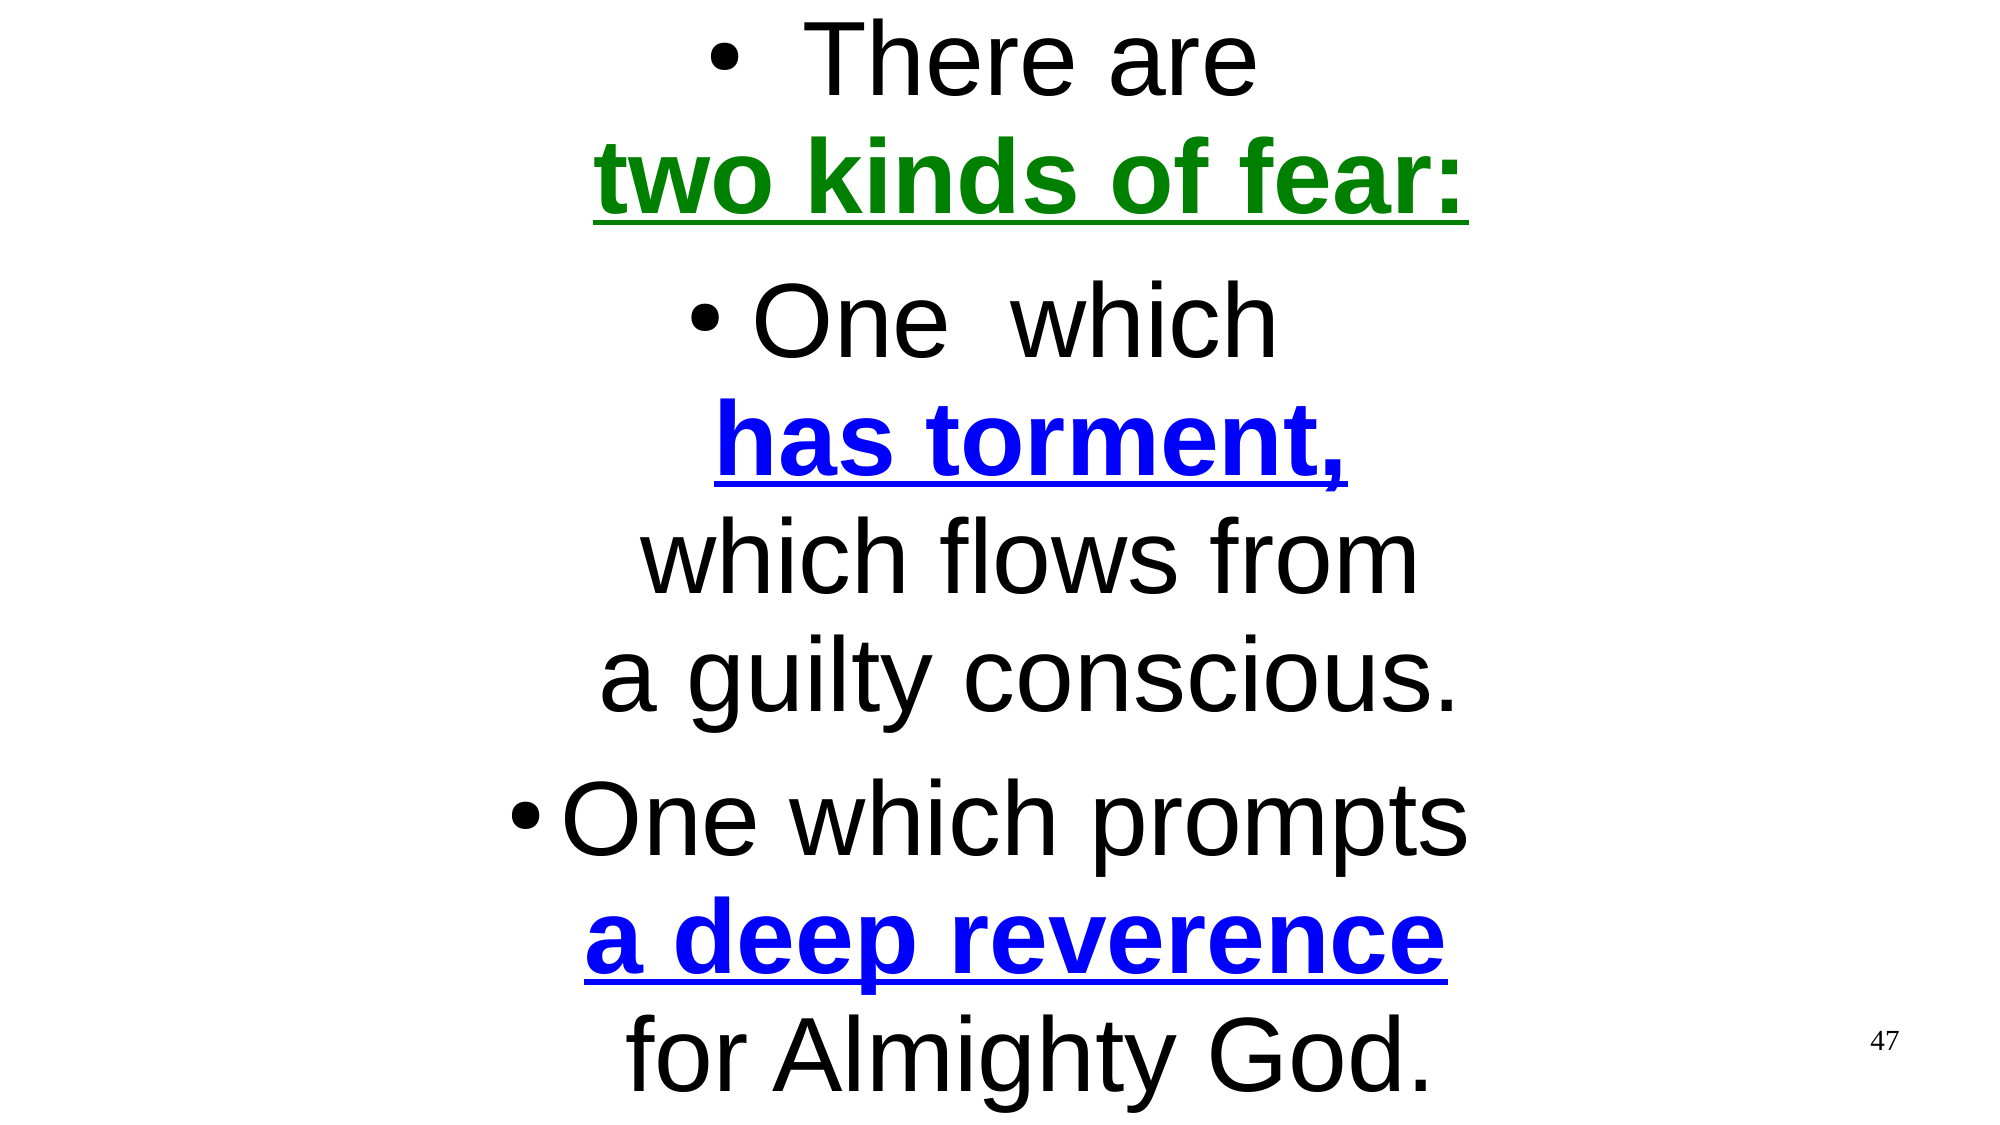

# There are two kinds of fear:
One which
has torment,
 which flows from
a guilty conscious.
One which prompts
a deep reverence
for Almighty God.
47